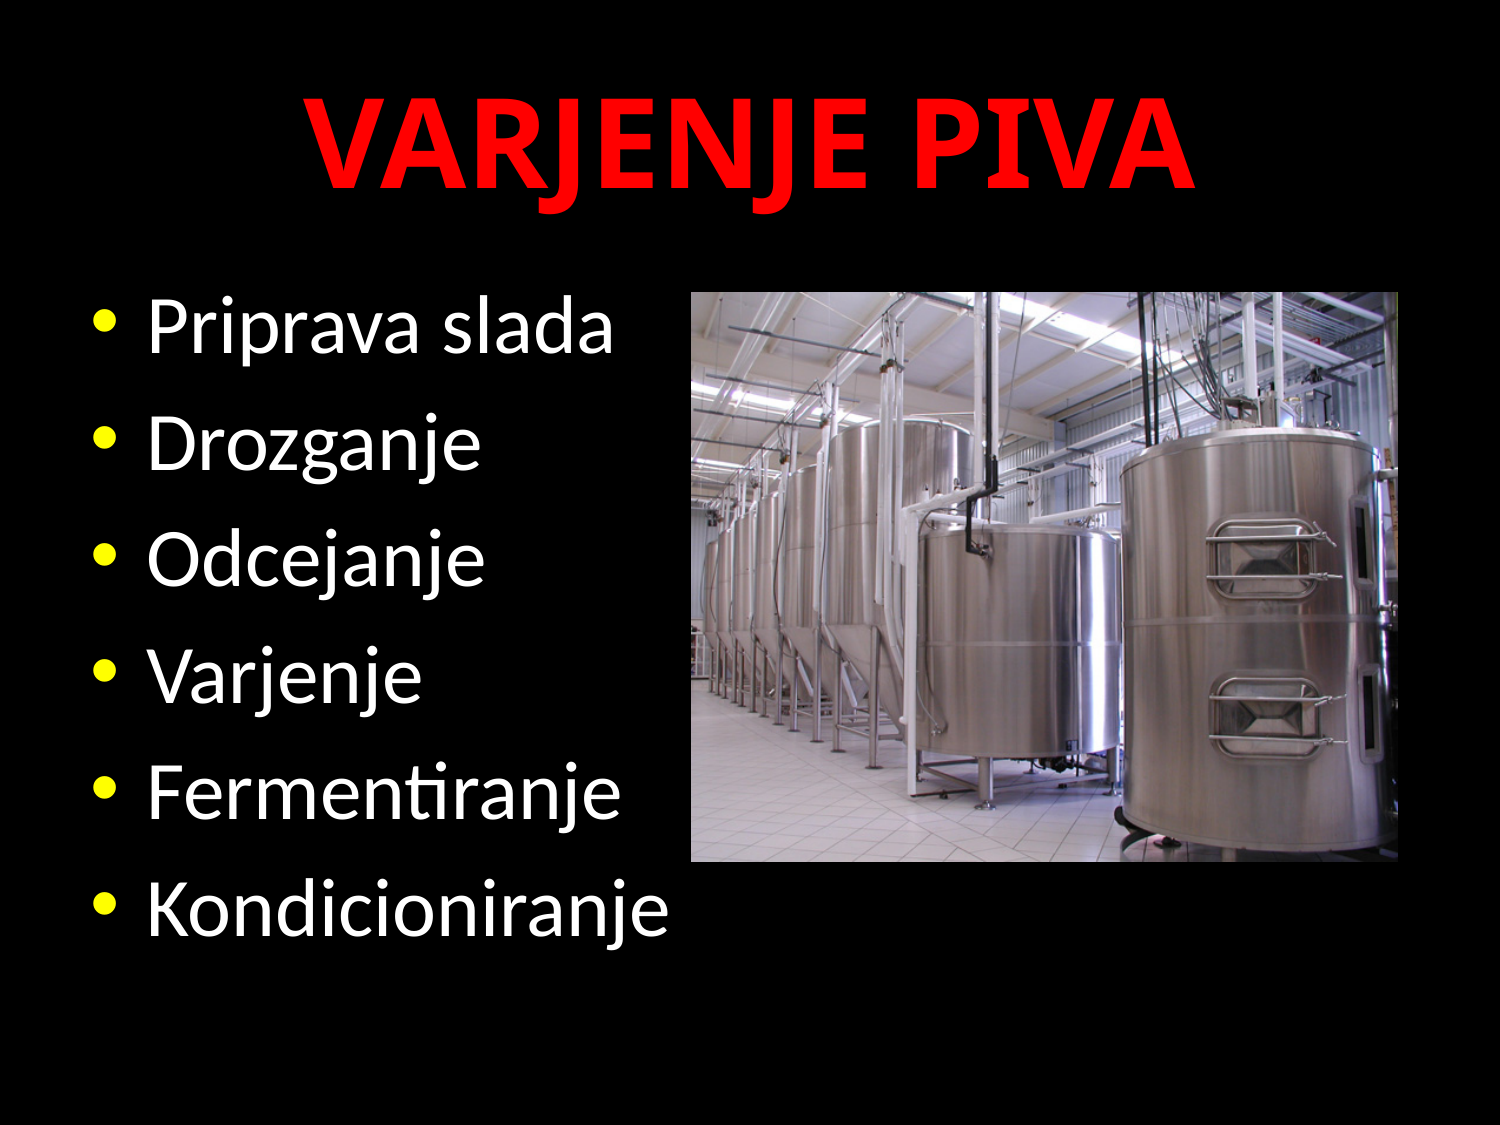

# VARJENJE PIVA
Priprava slada
Drozganje
Odcejanje
Varjenje
Fermentiranje
Kondicioniranje